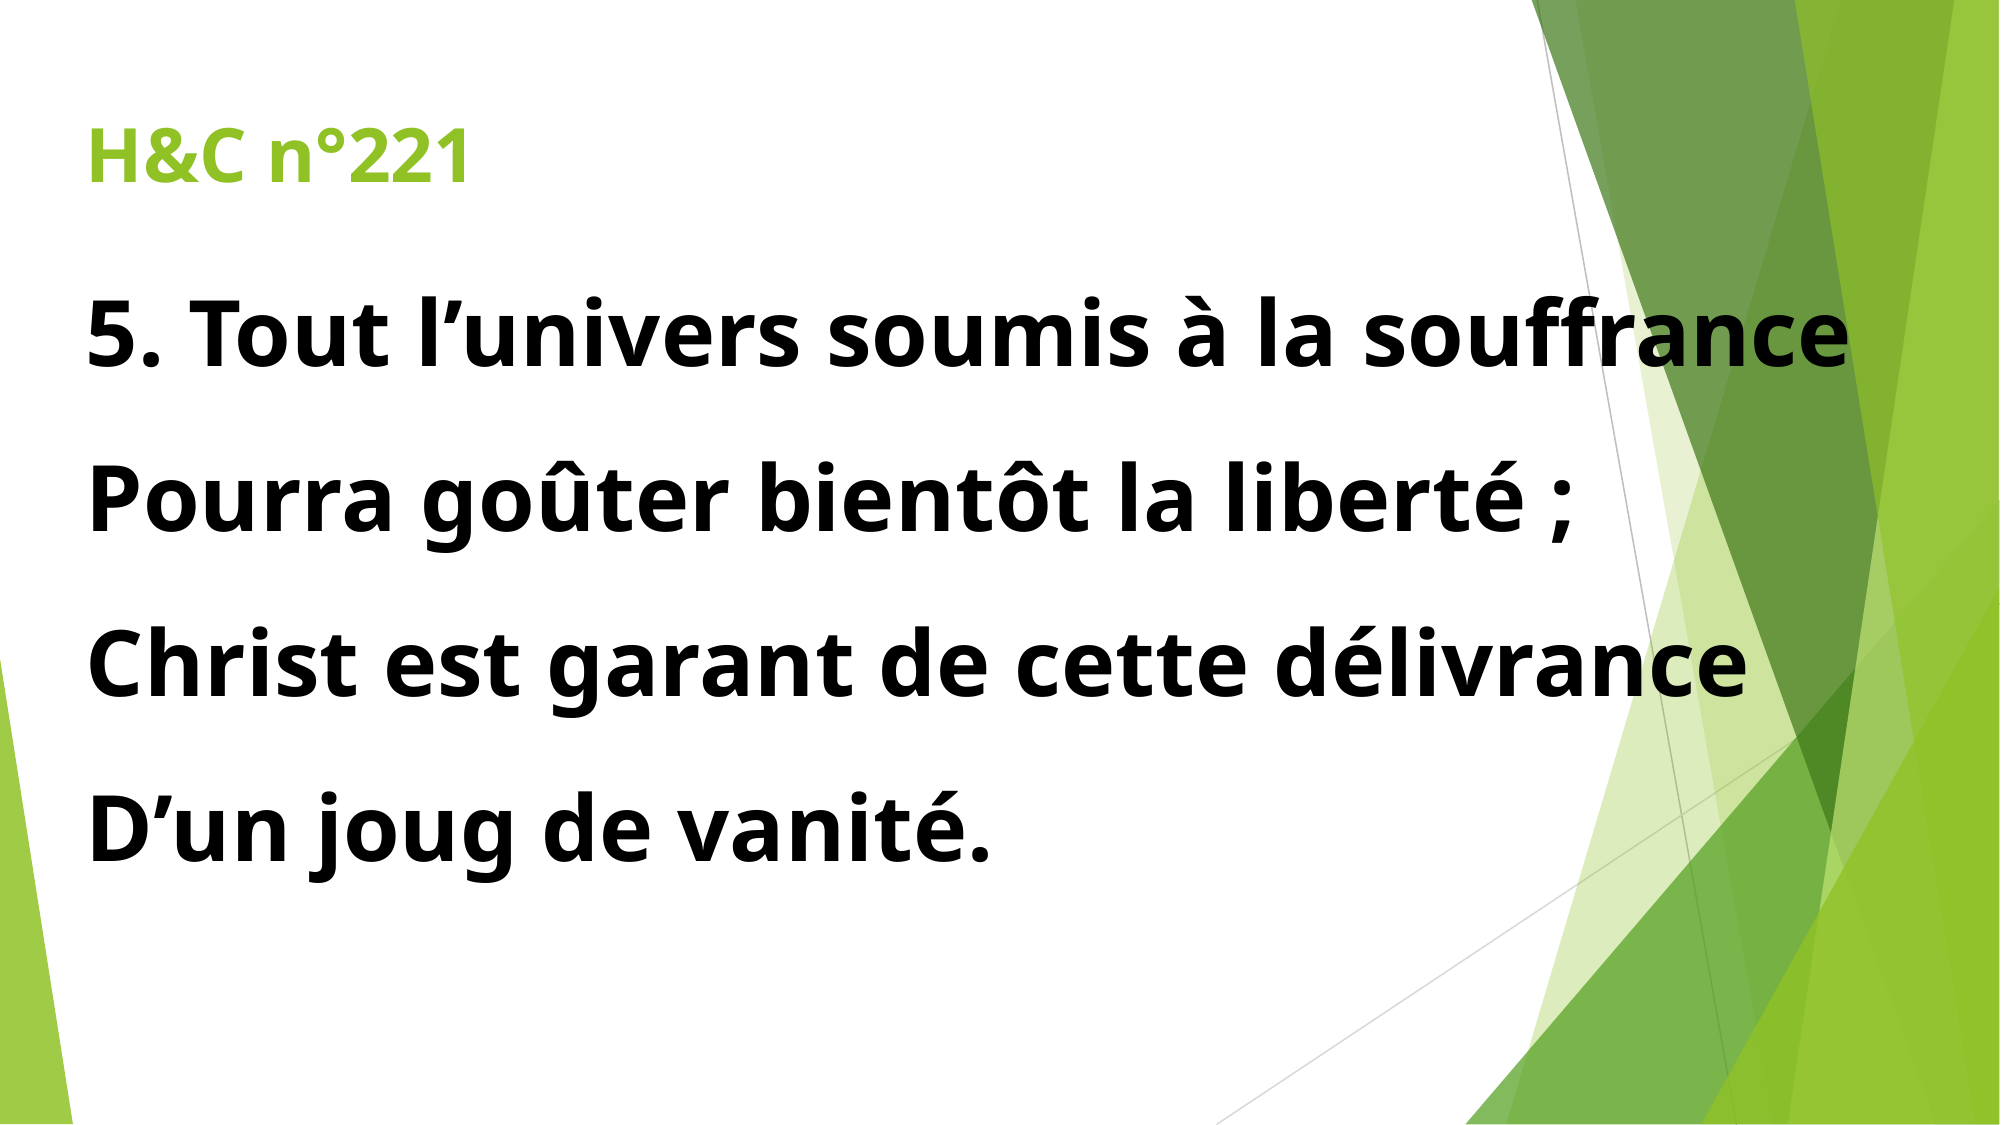

H&C n°221
5. Tout l’univers soumis à la souffrance
Pourra goûter bientôt la liberté ;
Christ est garant de cette délivrance
D’un joug de vanité.